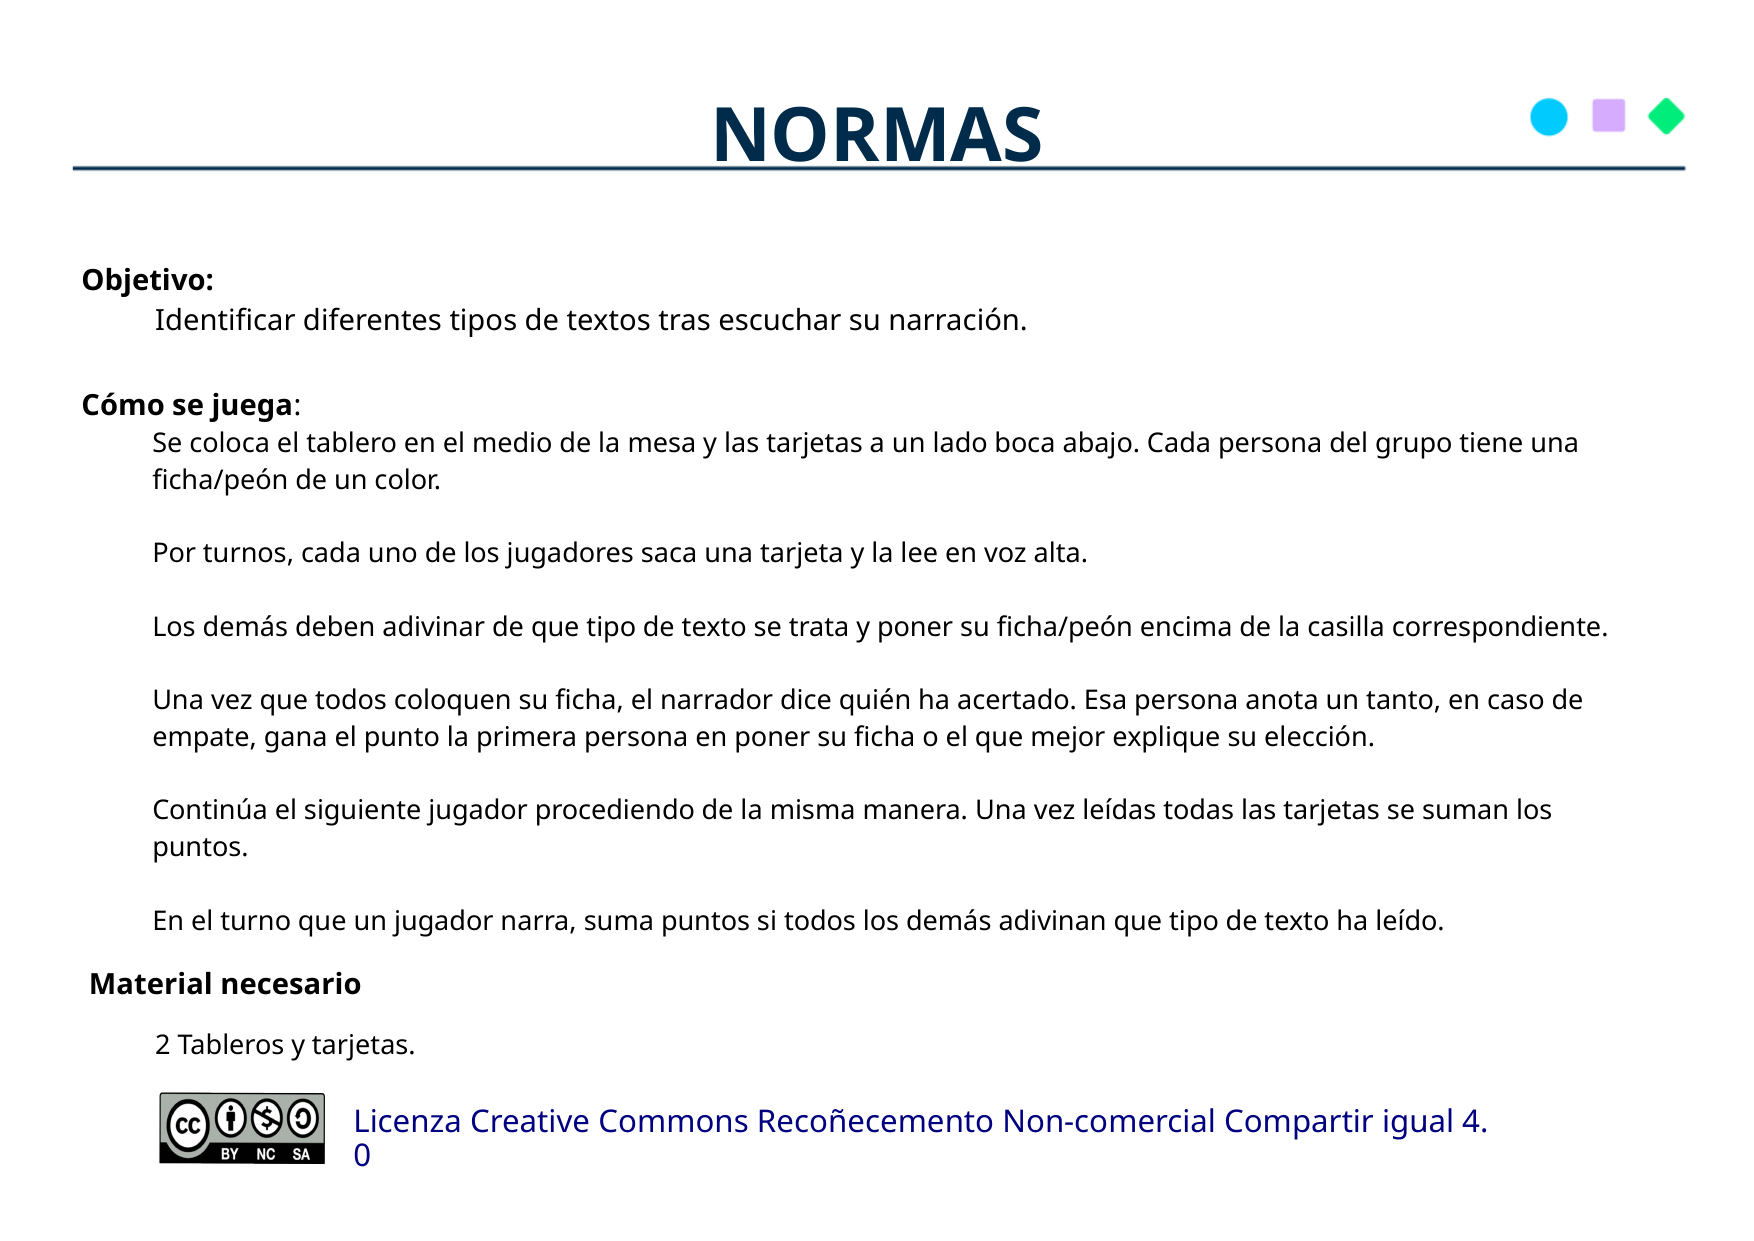

NORMAS
Objetivo:
	Identificar diferentes tipos de textos tras escuchar su narración.
Cómo se juega:
Se coloca el tablero en el medio de la mesa y las tarjetas a un lado boca abajo. Cada persona del grupo tiene una ficha/peón de un color.
Por turnos, cada uno de los jugadores saca una tarjeta y la lee en voz alta.
Los demás deben adivinar de que tipo de texto se trata y poner su ficha/peón encima de la casilla correspondiente.
Una vez que todos coloquen su ficha, el narrador dice quién ha acertado. Esa persona anota un tanto, en caso de empate, gana el punto la primera persona en poner su ficha o el que mejor explique su elección.
Continúa el siguiente jugador procediendo de la misma manera. Una vez leídas todas las tarjetas se suman los puntos.
En el turno que un jugador narra, suma puntos si todos los demás adivinan que tipo de texto ha leído.
 Material necesario
	2 Tableros y tarjetas.
Licenza Creative Commons Recoñecemento Non-comercial Compartir igual 4.0